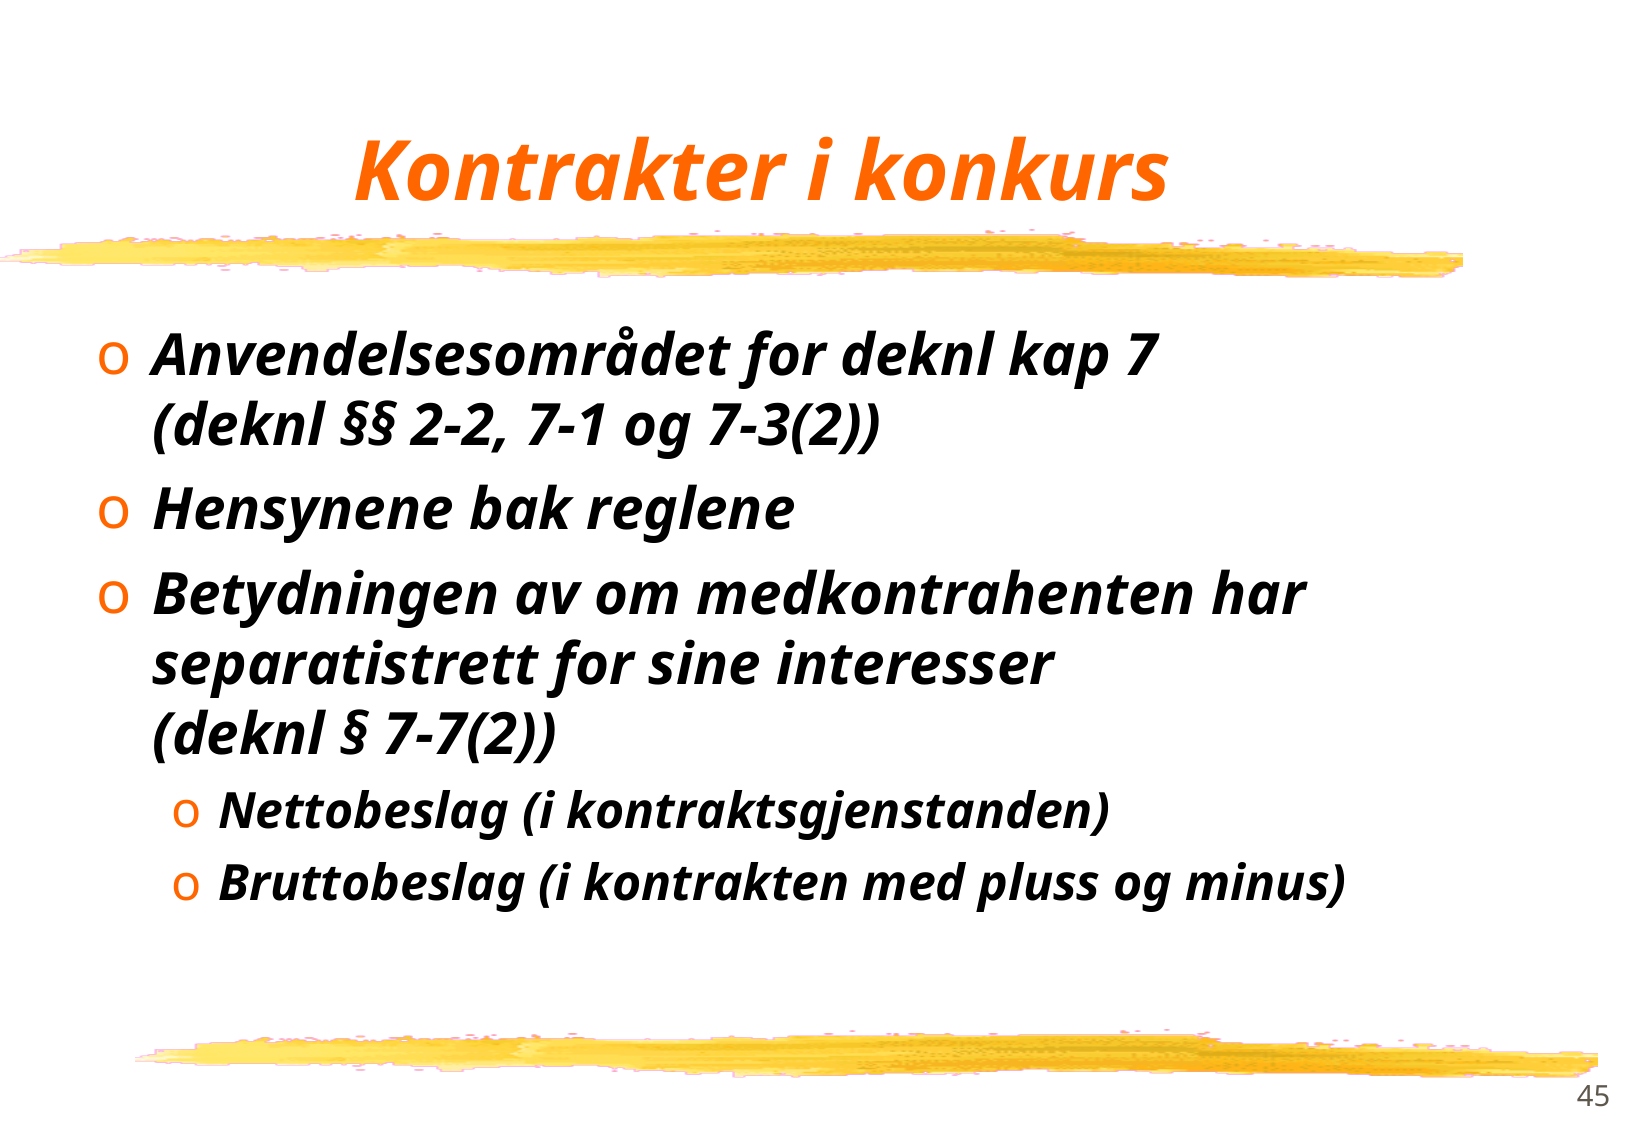

# Kontrakter i konkurs
Anvendelsesområdet for deknl kap 7
(deknl §§ 2-2, 7-1 og 7-3(2))
Hensynene bak reglene
Betydningen av om medkontrahenten har separatistrett for sine interesser
(deknl § 7-7(2))
Nettobeslag (i kontraktsgjenstanden)
Bruttobeslag (i kontrakten med pluss og minus)